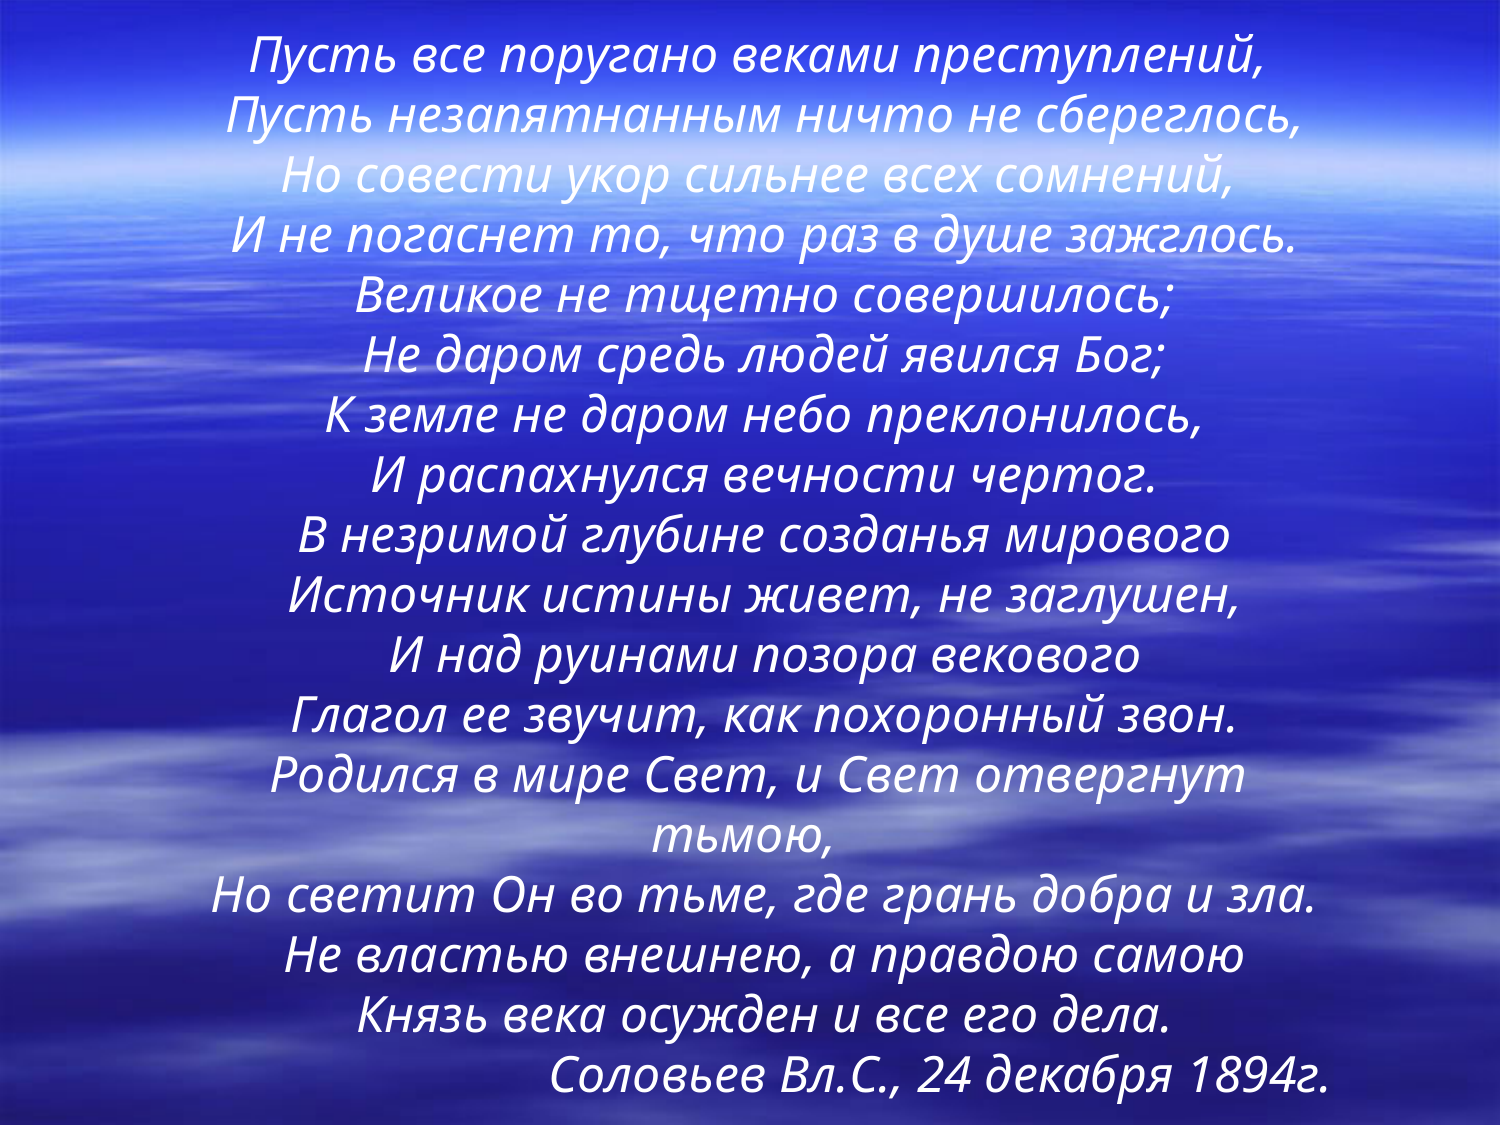

Пусть все поругано веками преступлений,
Пусть незапятнанным ничто не сбереглось,
Но совести укор сильнее всех сомнений,
И не погаснет то, что раз в душе зажглось.
Великое не тщетно совершилось;
Не даром средь людей явился Бог;
К земле не даром небо преклонилось,
И распахнулся вечности чертог.
В незримой глубине созданья мирового
Источник истины живет, не заглушен,
И над руинами позора векового
Глагол ее звучит, как похоронный звон.
Родился в мире Свет, и Свет отвергнут тьмою,
Но светит Он во тьме, где грань добра и зла.
Не властью внешнею, а правдою самою
Князь века осужден и все его дела.
 Соловьев Вл.С., 24 декабря 1894г.